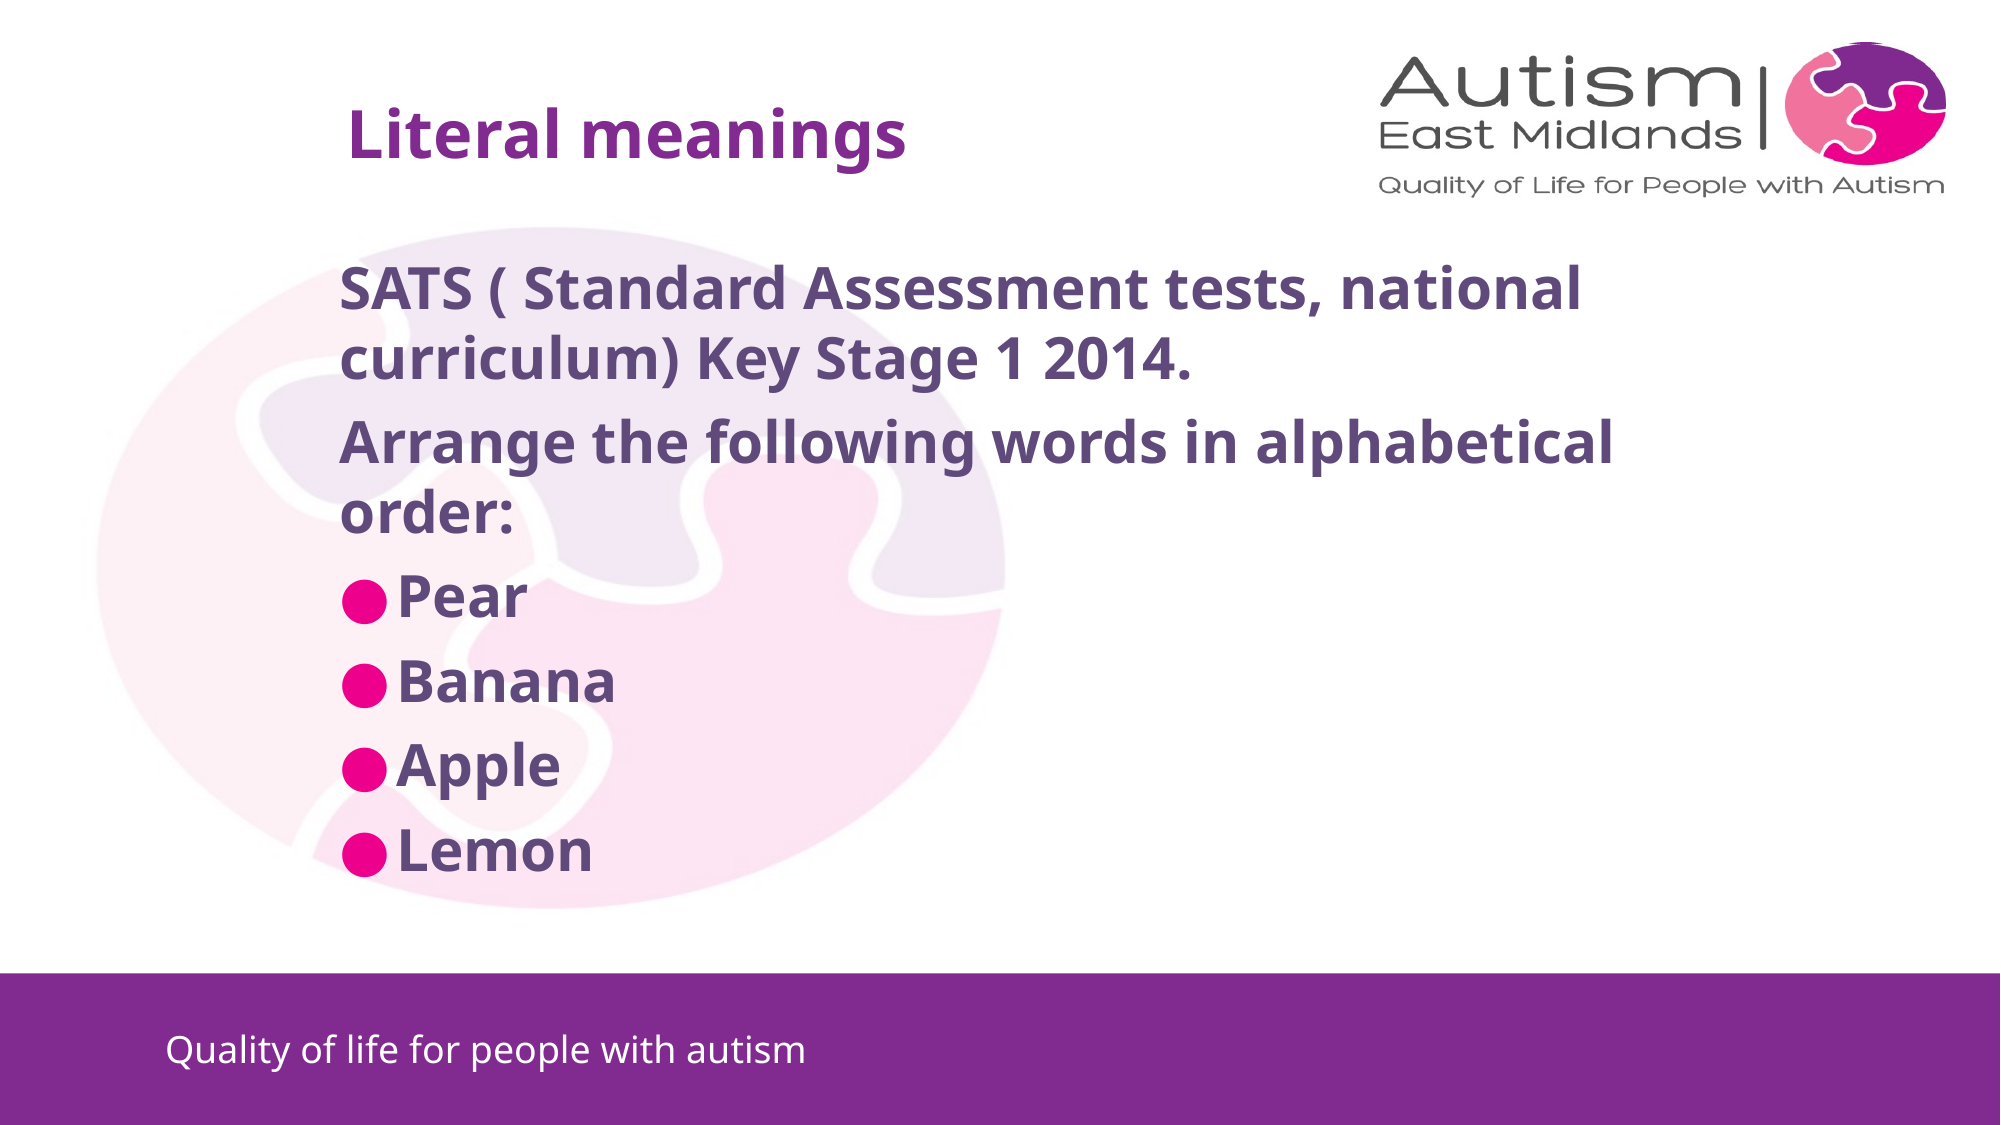

# Literal meanings
SATS ( Standard Assessment tests, national curriculum) Key Stage 1 2014.
Arrange the following words in alphabetical order:
Pear
Banana
Apple
Lemon